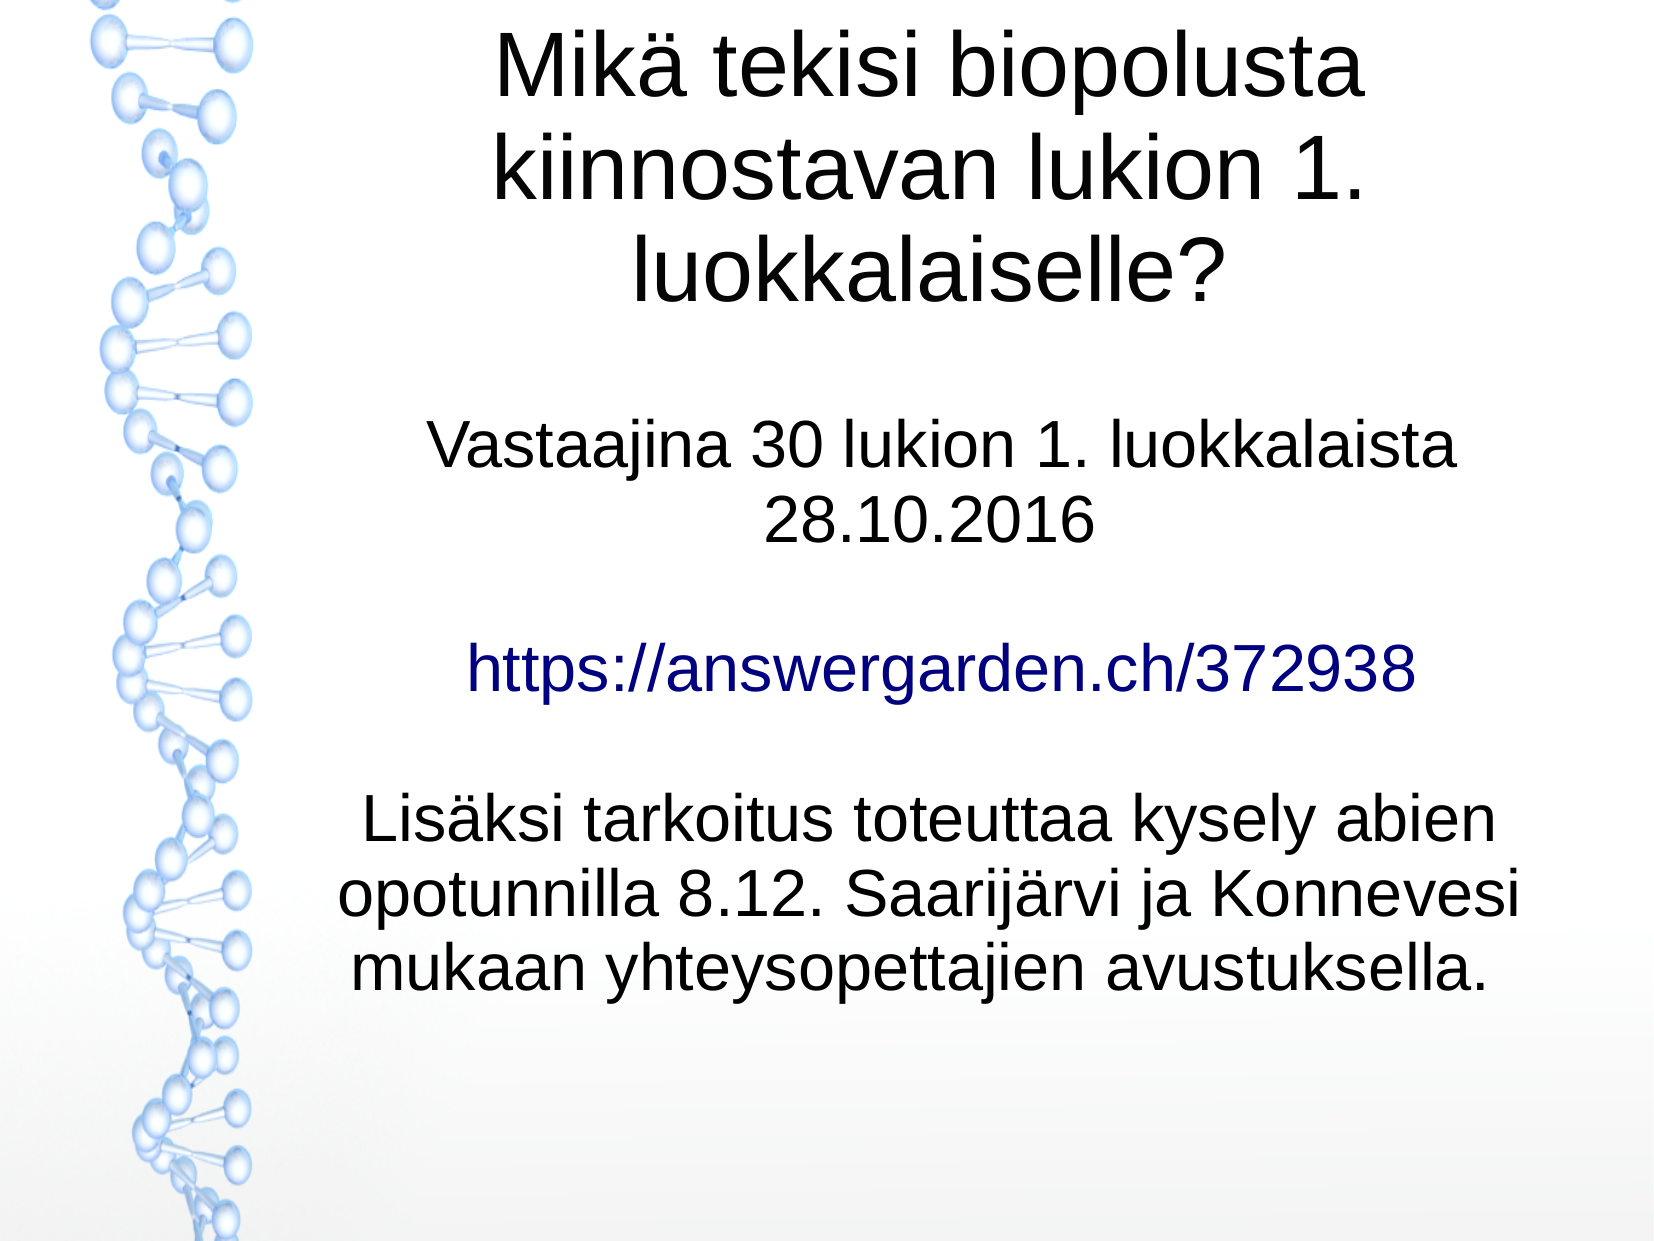

# Mikä tekisi biopolusta kiinnostavan lukion 1. luokkalaiselle?
Vastaajina 30 lukion 1. luokkalaista 28.10.2016
https://answergarden.ch/372938
Lisäksi tarkoitus toteuttaa kysely abien opotunnilla 8.12. Saarijärvi ja Konnevesi mukaan yhteysopettajien avustuksella.